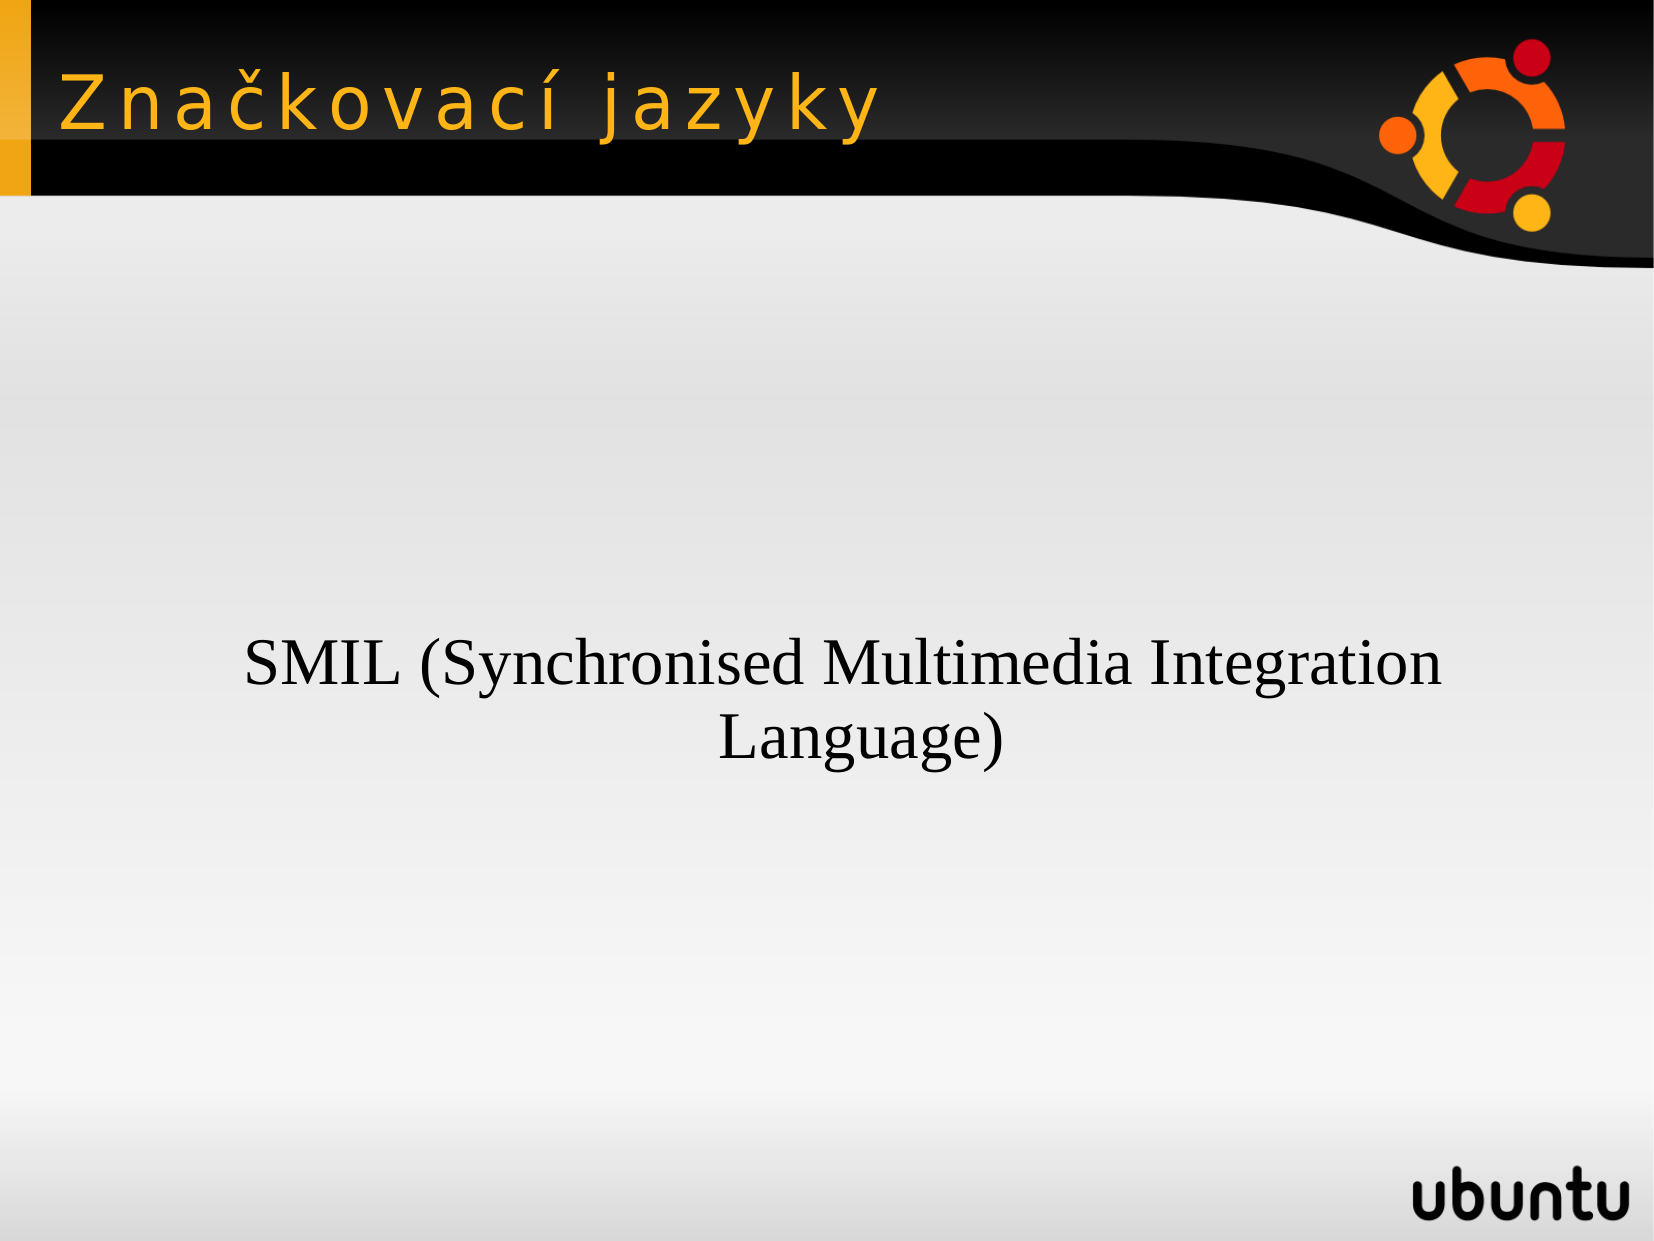

# Značkovací jazyky
SMIL (Synchronised Multimedia Integration Language)